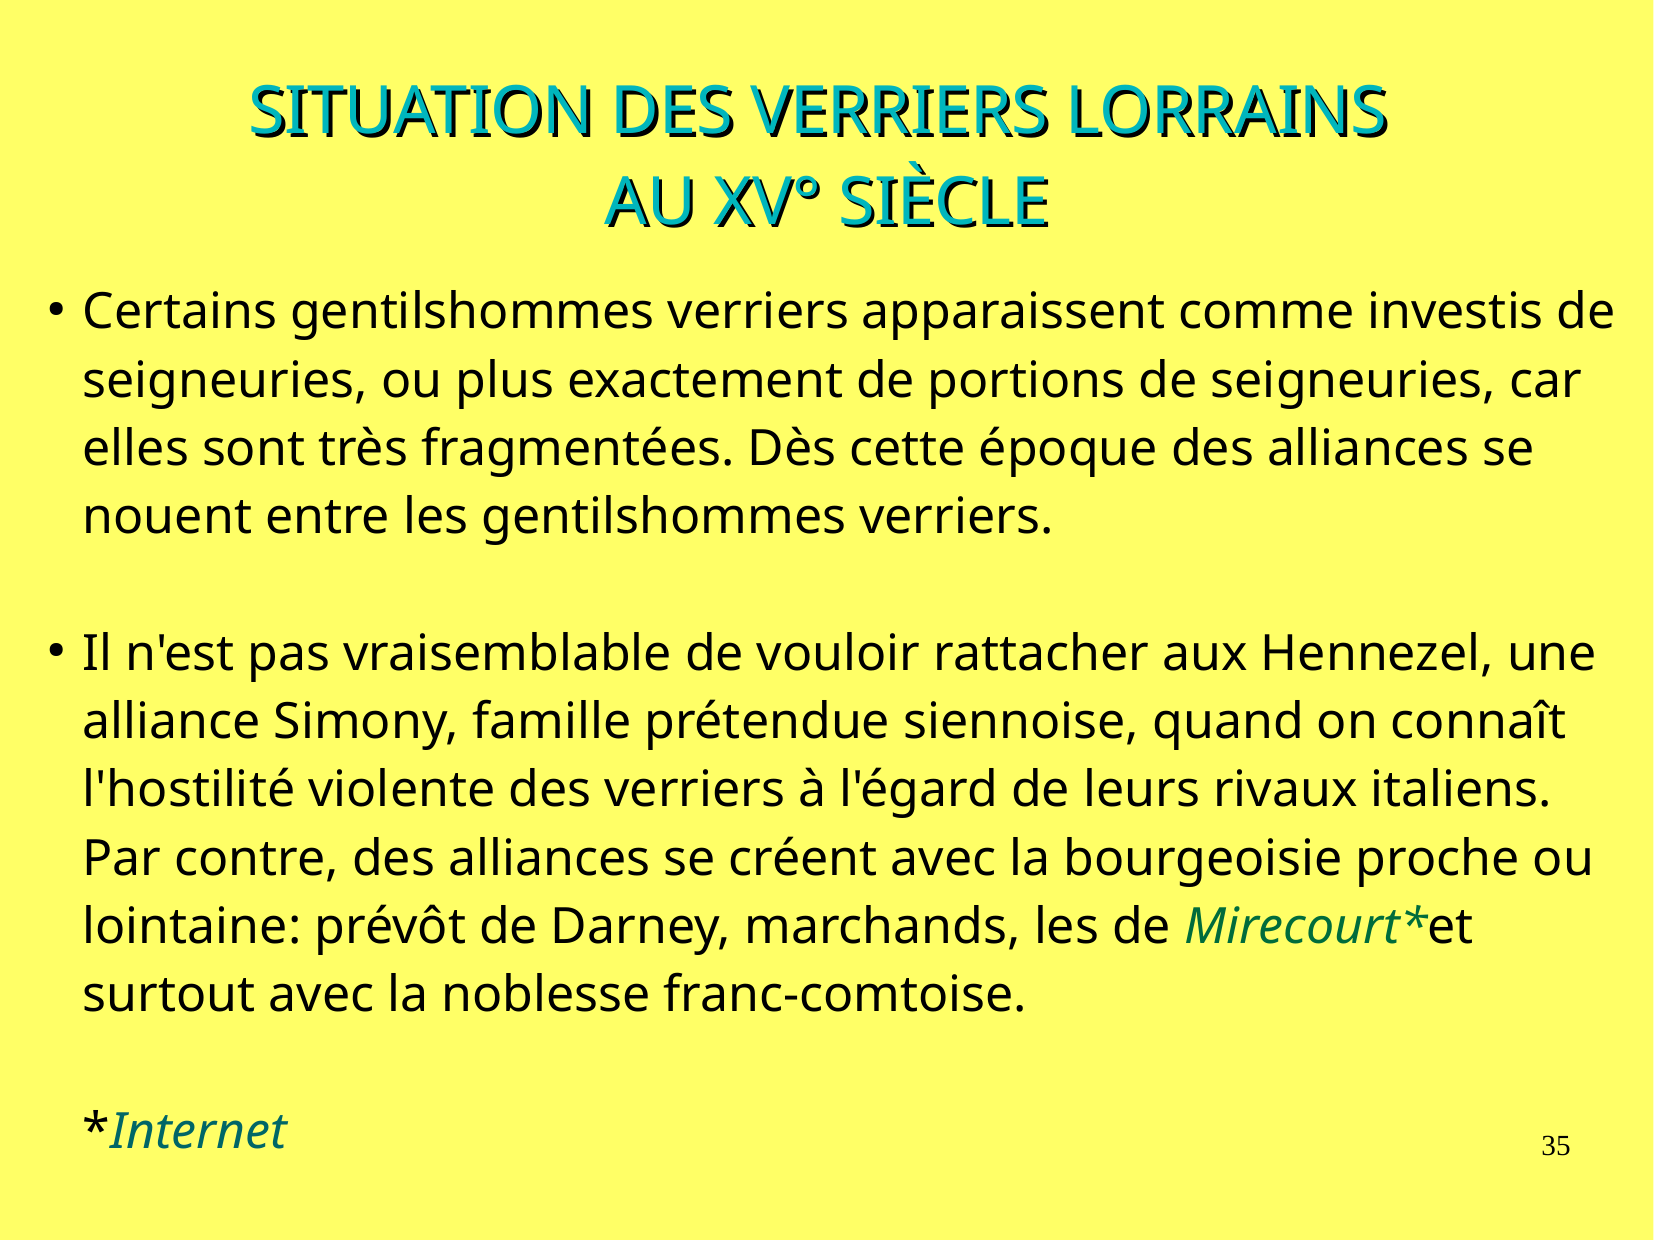

# SITUATION DES VERRIERS LORRAINS AU XV° SIÈCLE
Certains gentilshommes verriers apparaissent comme investis de seigneuries, ou plus exactement de portions de seigneuries, car elles sont très fragmentées. Dès cette époque des alliances se nouent entre les gentilshommes verriers.
Il n'est pas vraisemblable de vouloir rattacher aux Hennezel, une alliance Simony, famille prétendue siennoise, quand on connaît l'hostilité violente des verriers à l'égard de leurs rivaux italiens. Par contre, des alliances se créent avec la bourgeoisie proche ou lointaine: prévôt de Darney, marchands, les de Mirecourt*et surtout avec la noblesse franc-comtoise.
*Internet
35